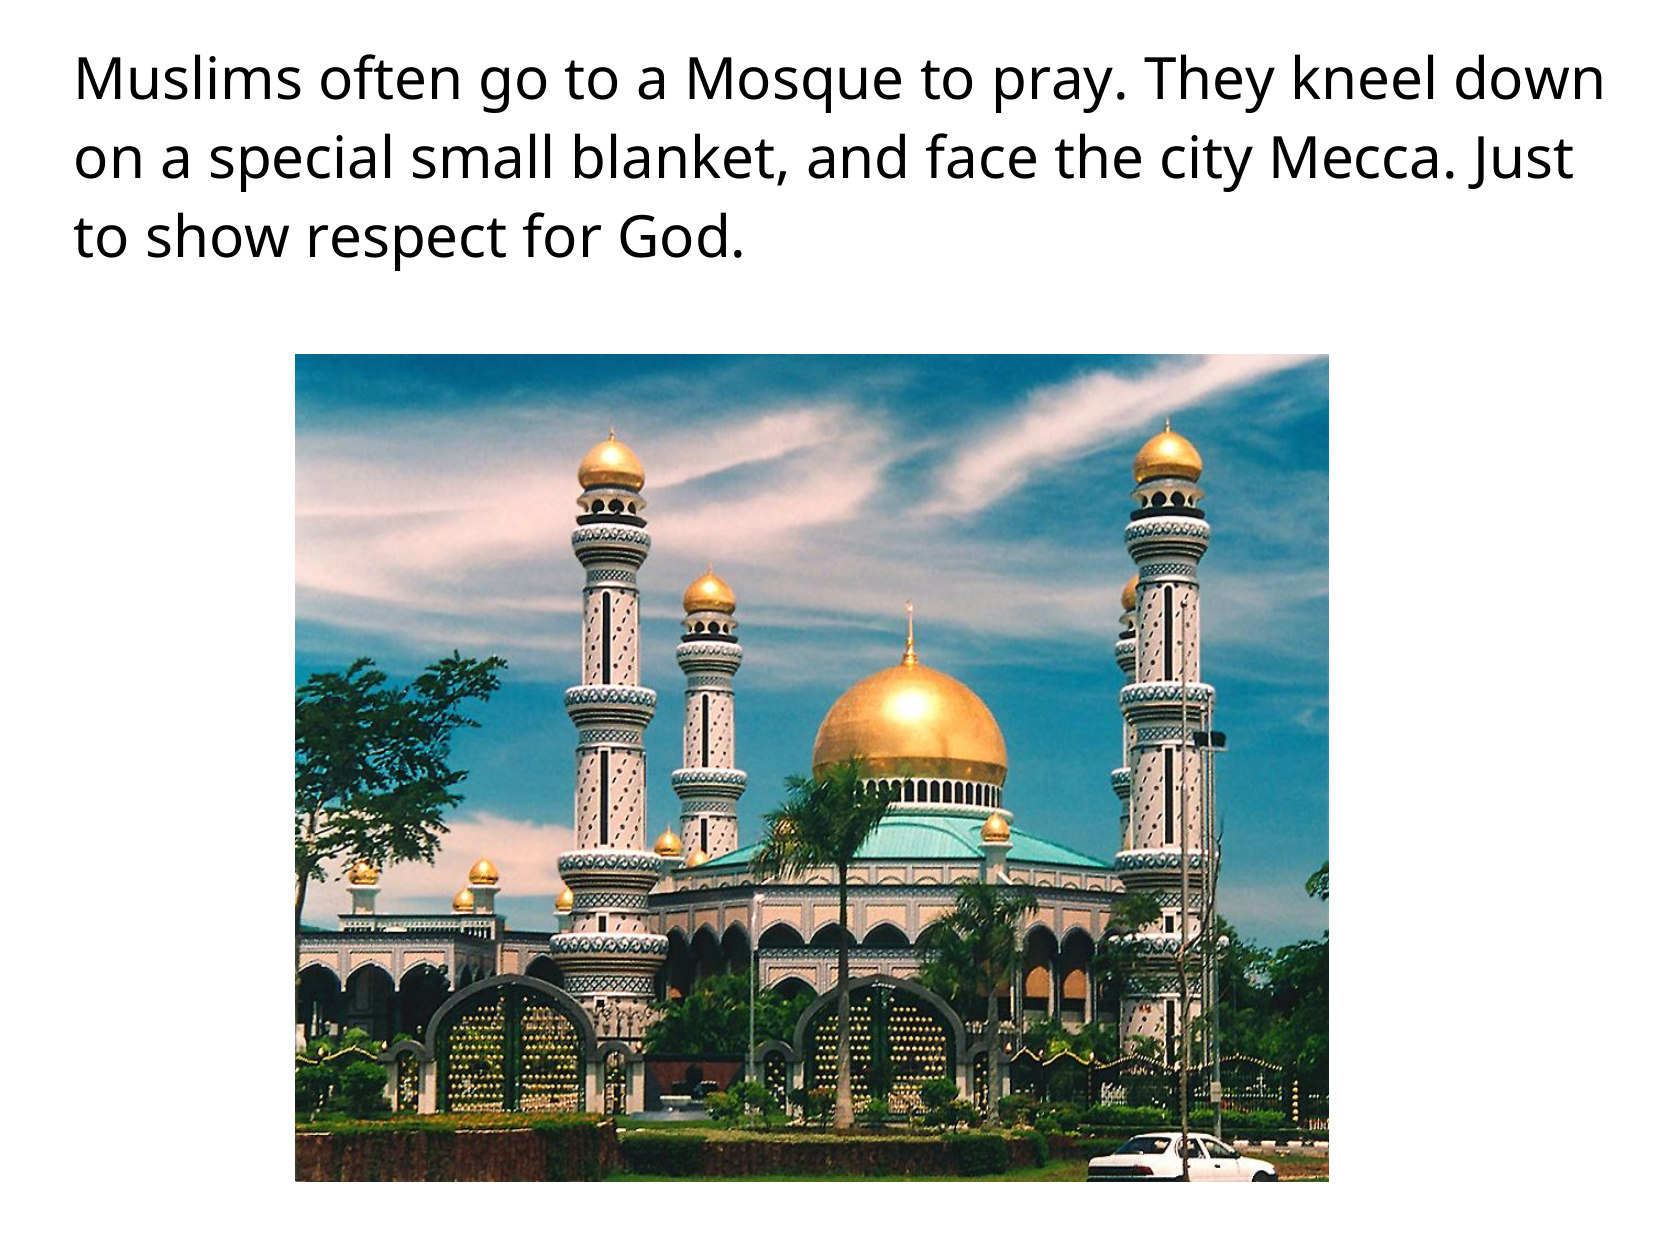

Muslims often go to a Mosque to pray. They kneel down
on a special small blanket, and face the city Mecca. Just
to show respect for God.